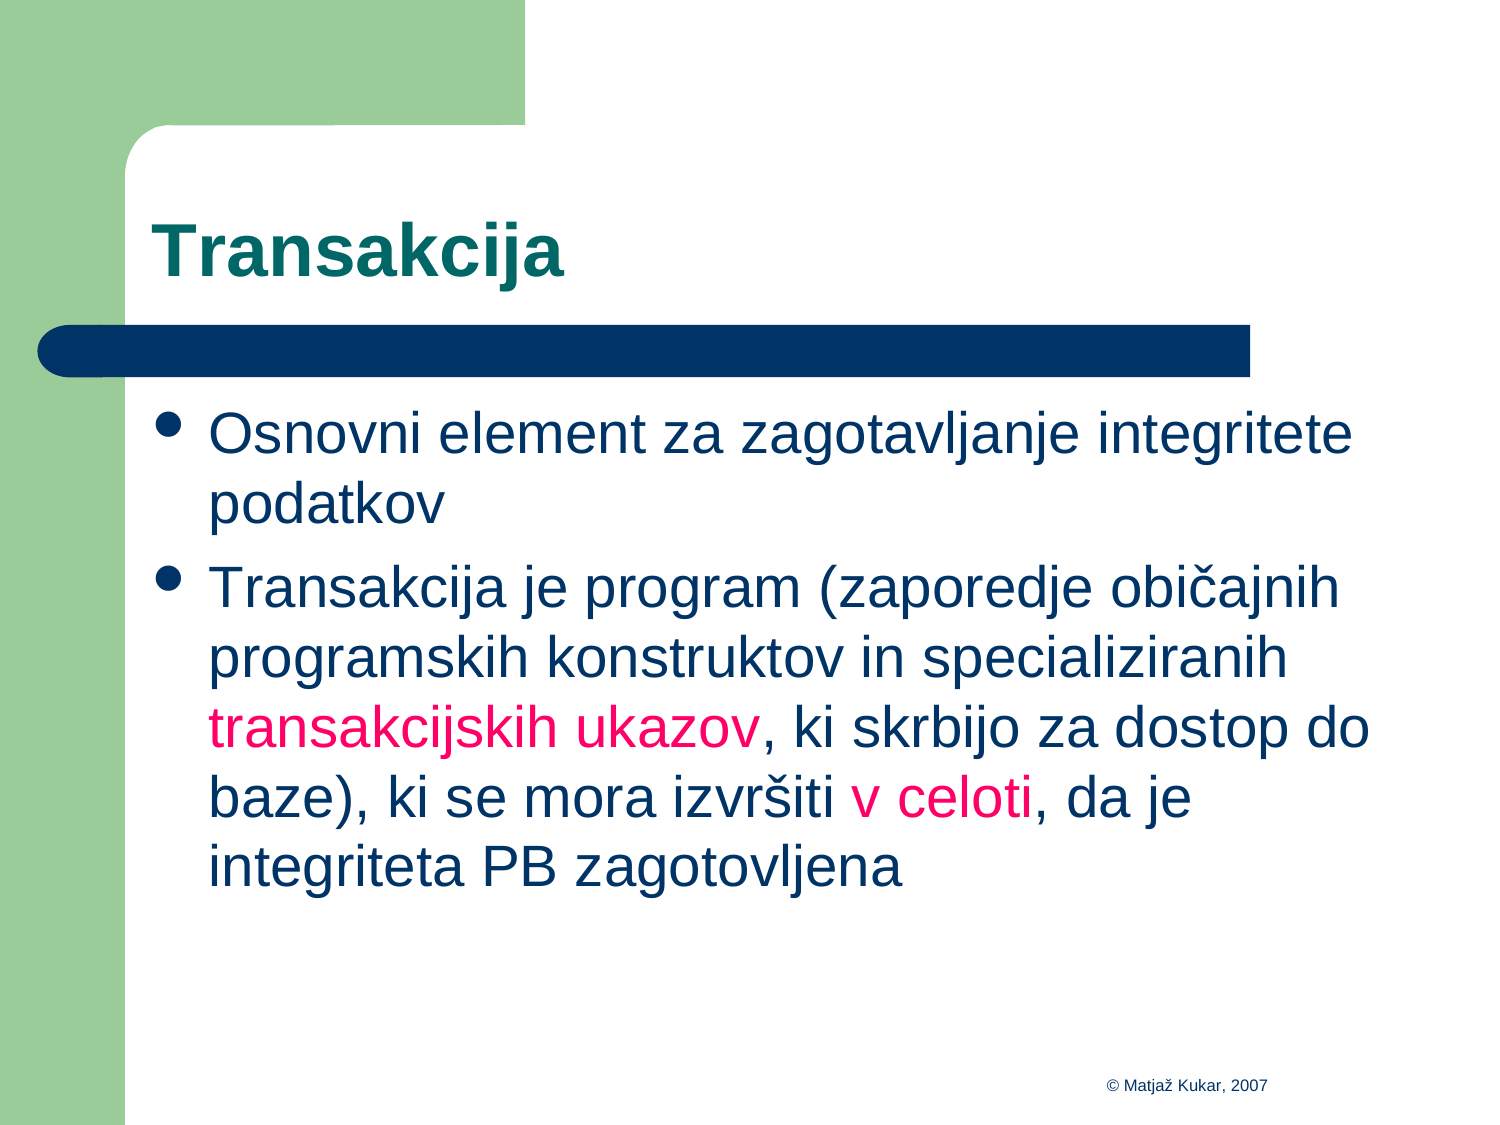

# Transakcija
Osnovni element za zagotavljanje integritete podatkov
Transakcija je program (zaporedje običajnih programskih konstruktov in specializiranih transakcijskih ukazov, ki skrbijo za dostop do baze), ki se mora izvršiti v celoti, da je integriteta PB zagotovljena
© Matjaž Kukar, 2007